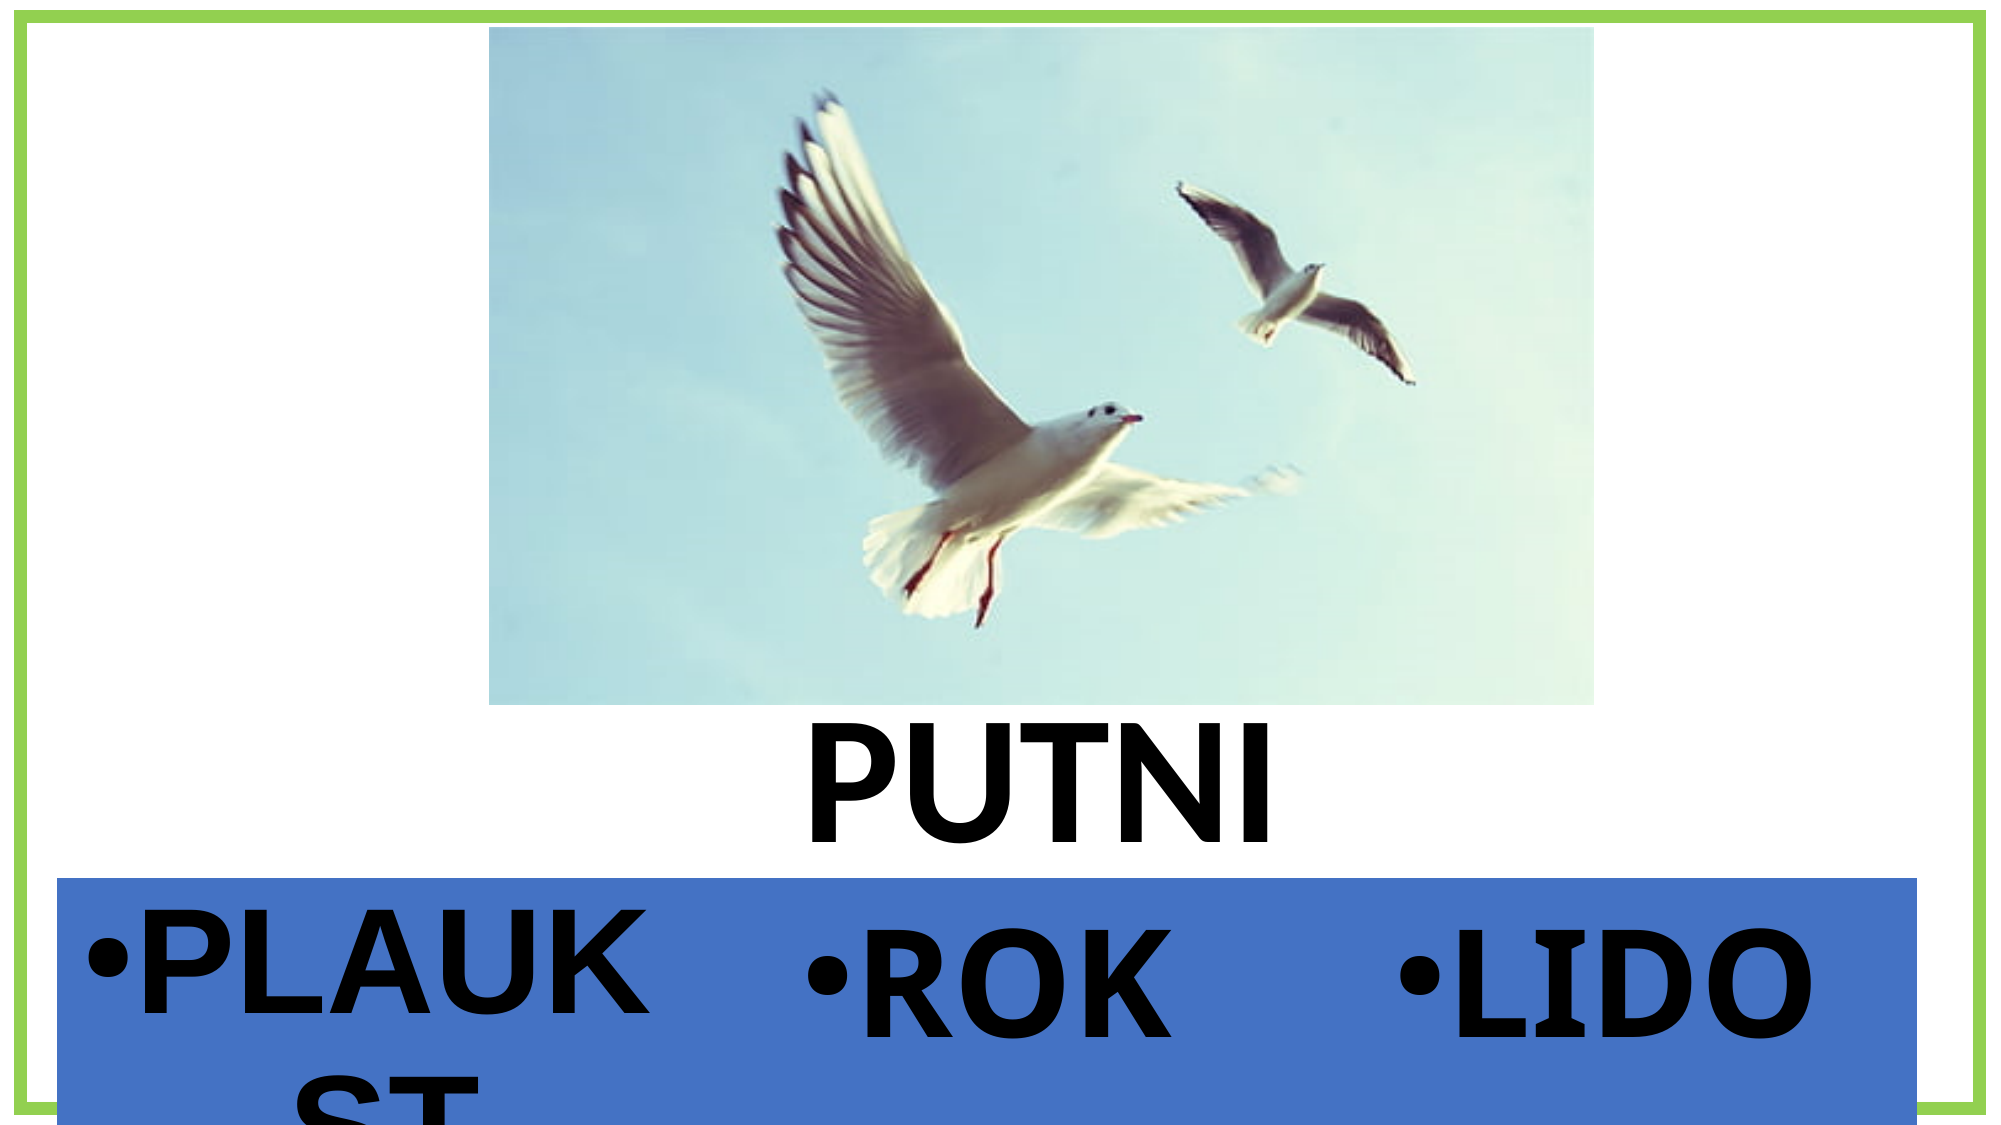

PUTNI
| PLAUKST | ROK | LIDO |
| --- | --- | --- |